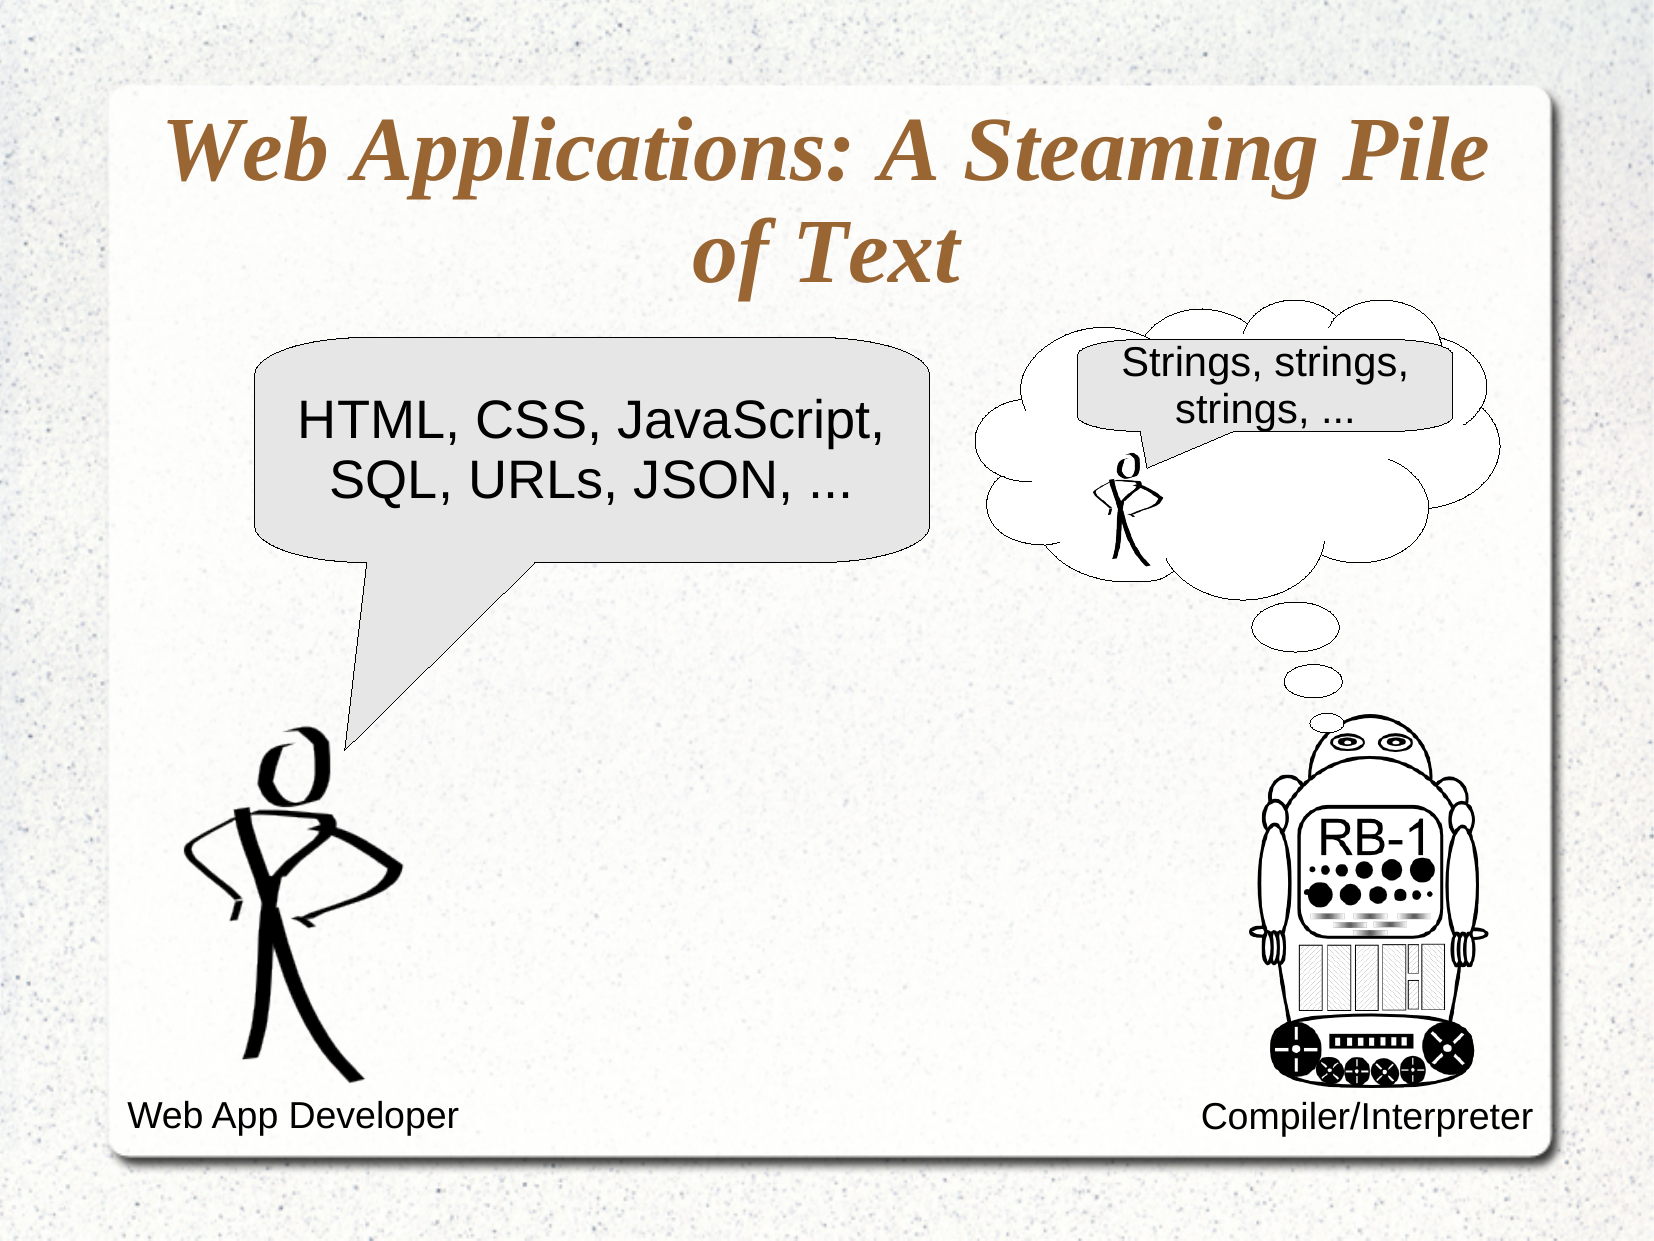

# Web Applications: A Steaming Pile of Text
Strings, strings, strings, ...
HTML, CSS, JavaScript, SQL, URLs, JSON, ...
Web App Developer
Compiler/Interpreter